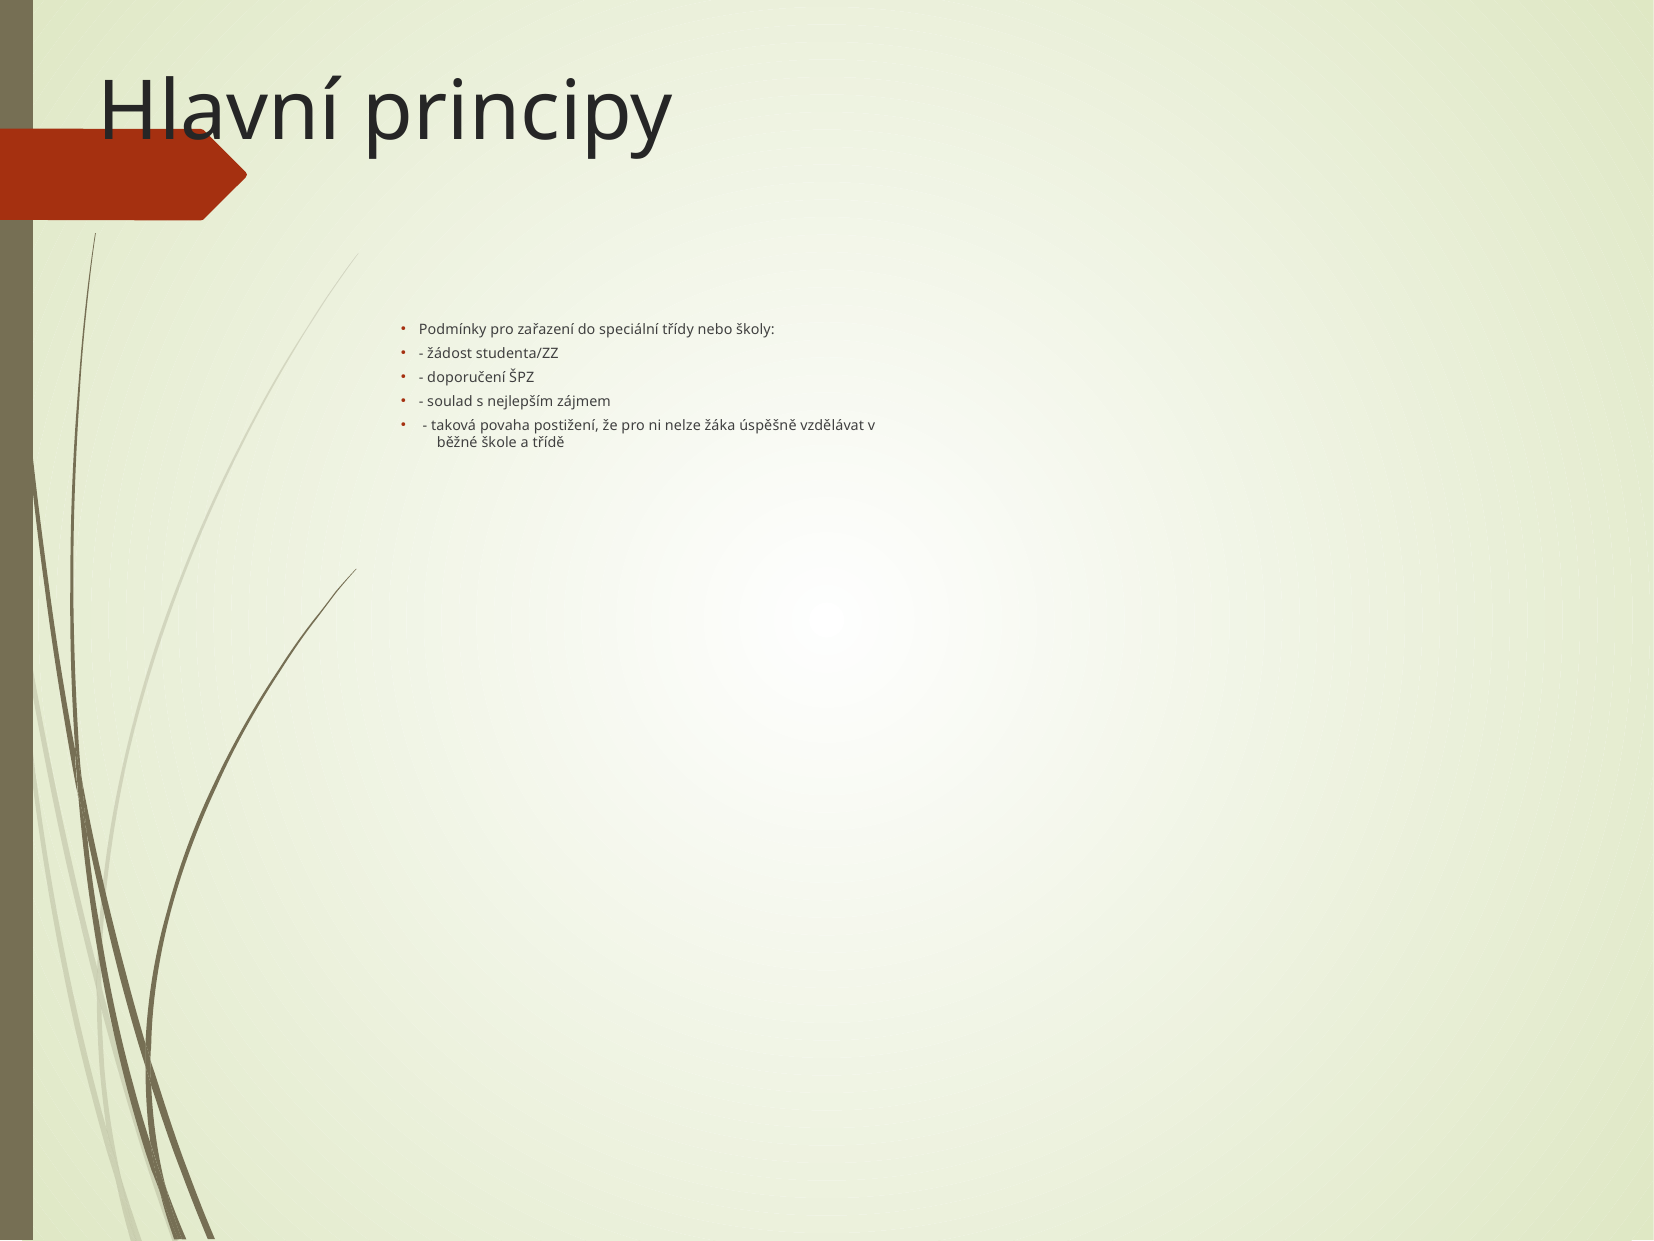

# Hlavní principy
Podmínky pro zařazení do speciální třídy nebo školy:
- žádost studenta/ZZ
- doporučení ŠPZ
- soulad s nejlepším zájmem
 - taková povaha postižení, že pro ni nelze žáka úspěšně vzdělávat v běžné škole a třídě